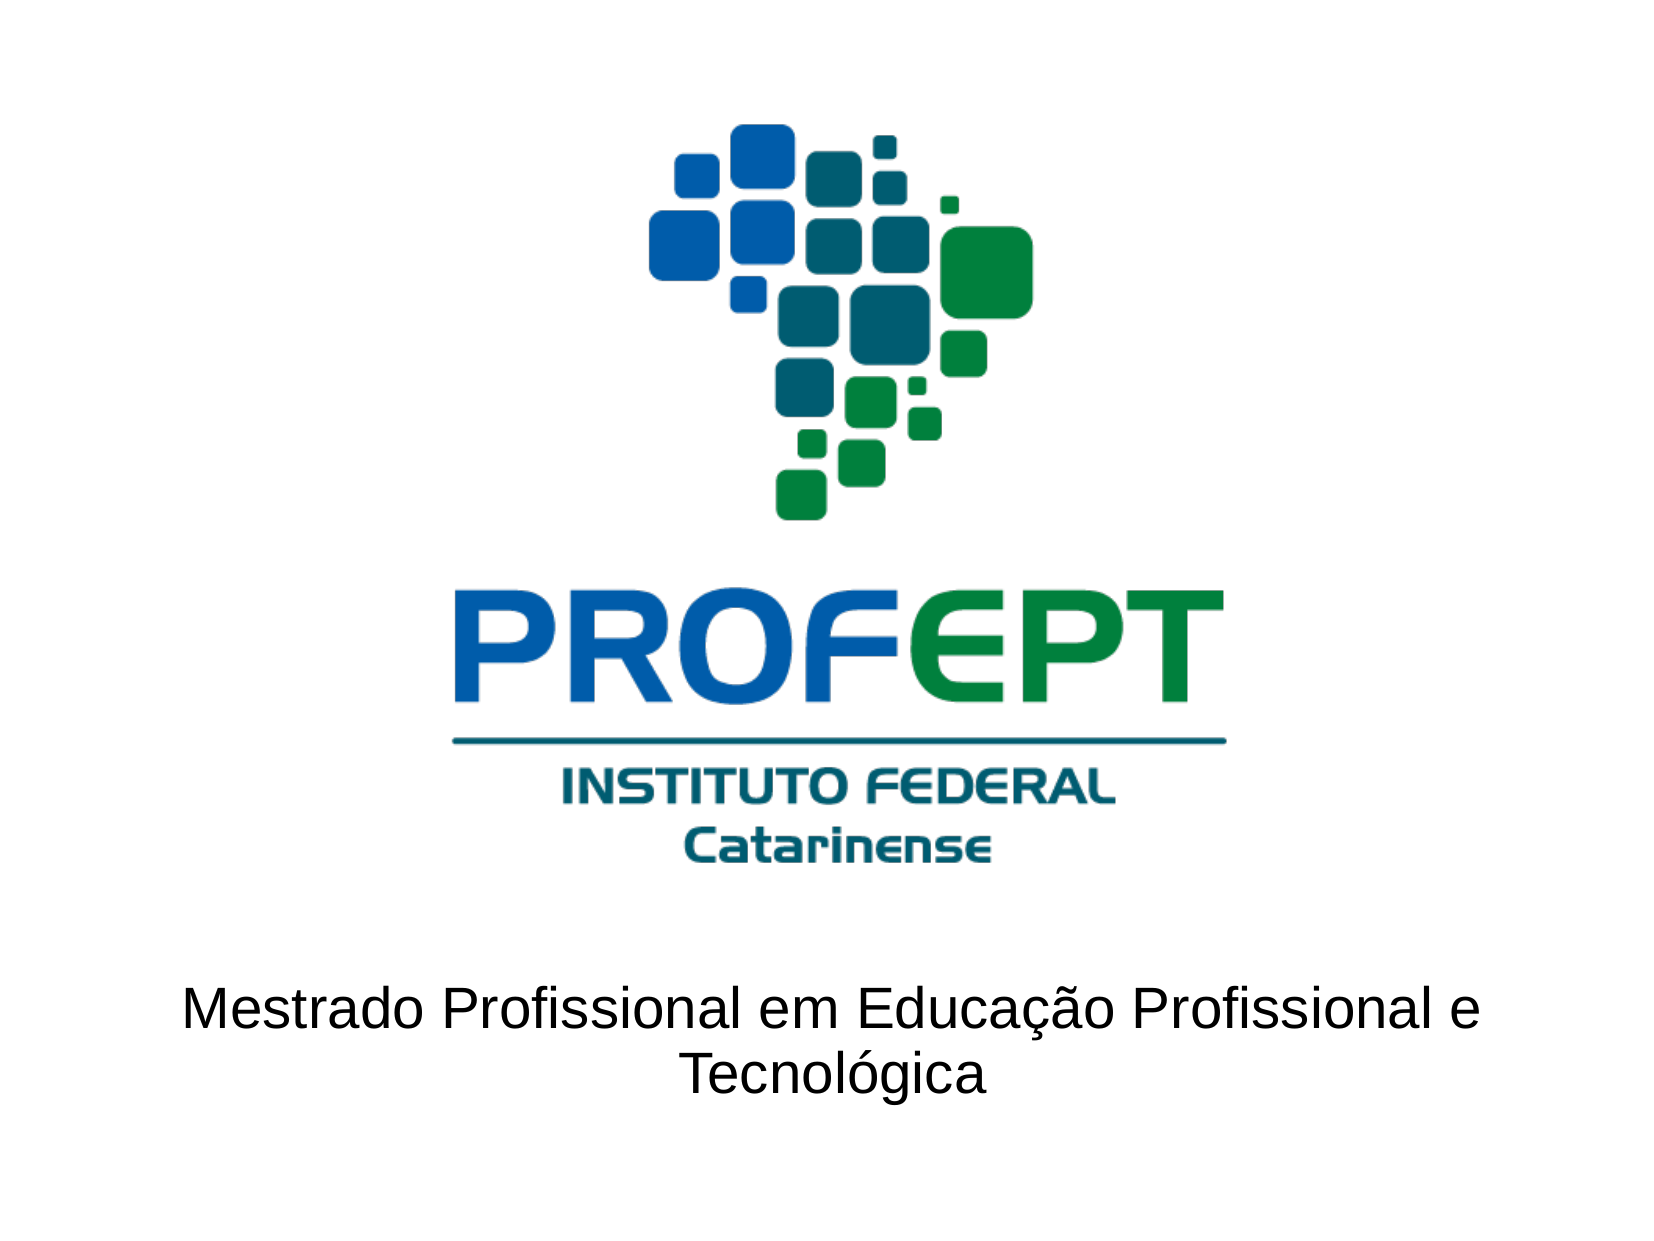

Mestrado Profissional em Educação Profissional e Tecnológica